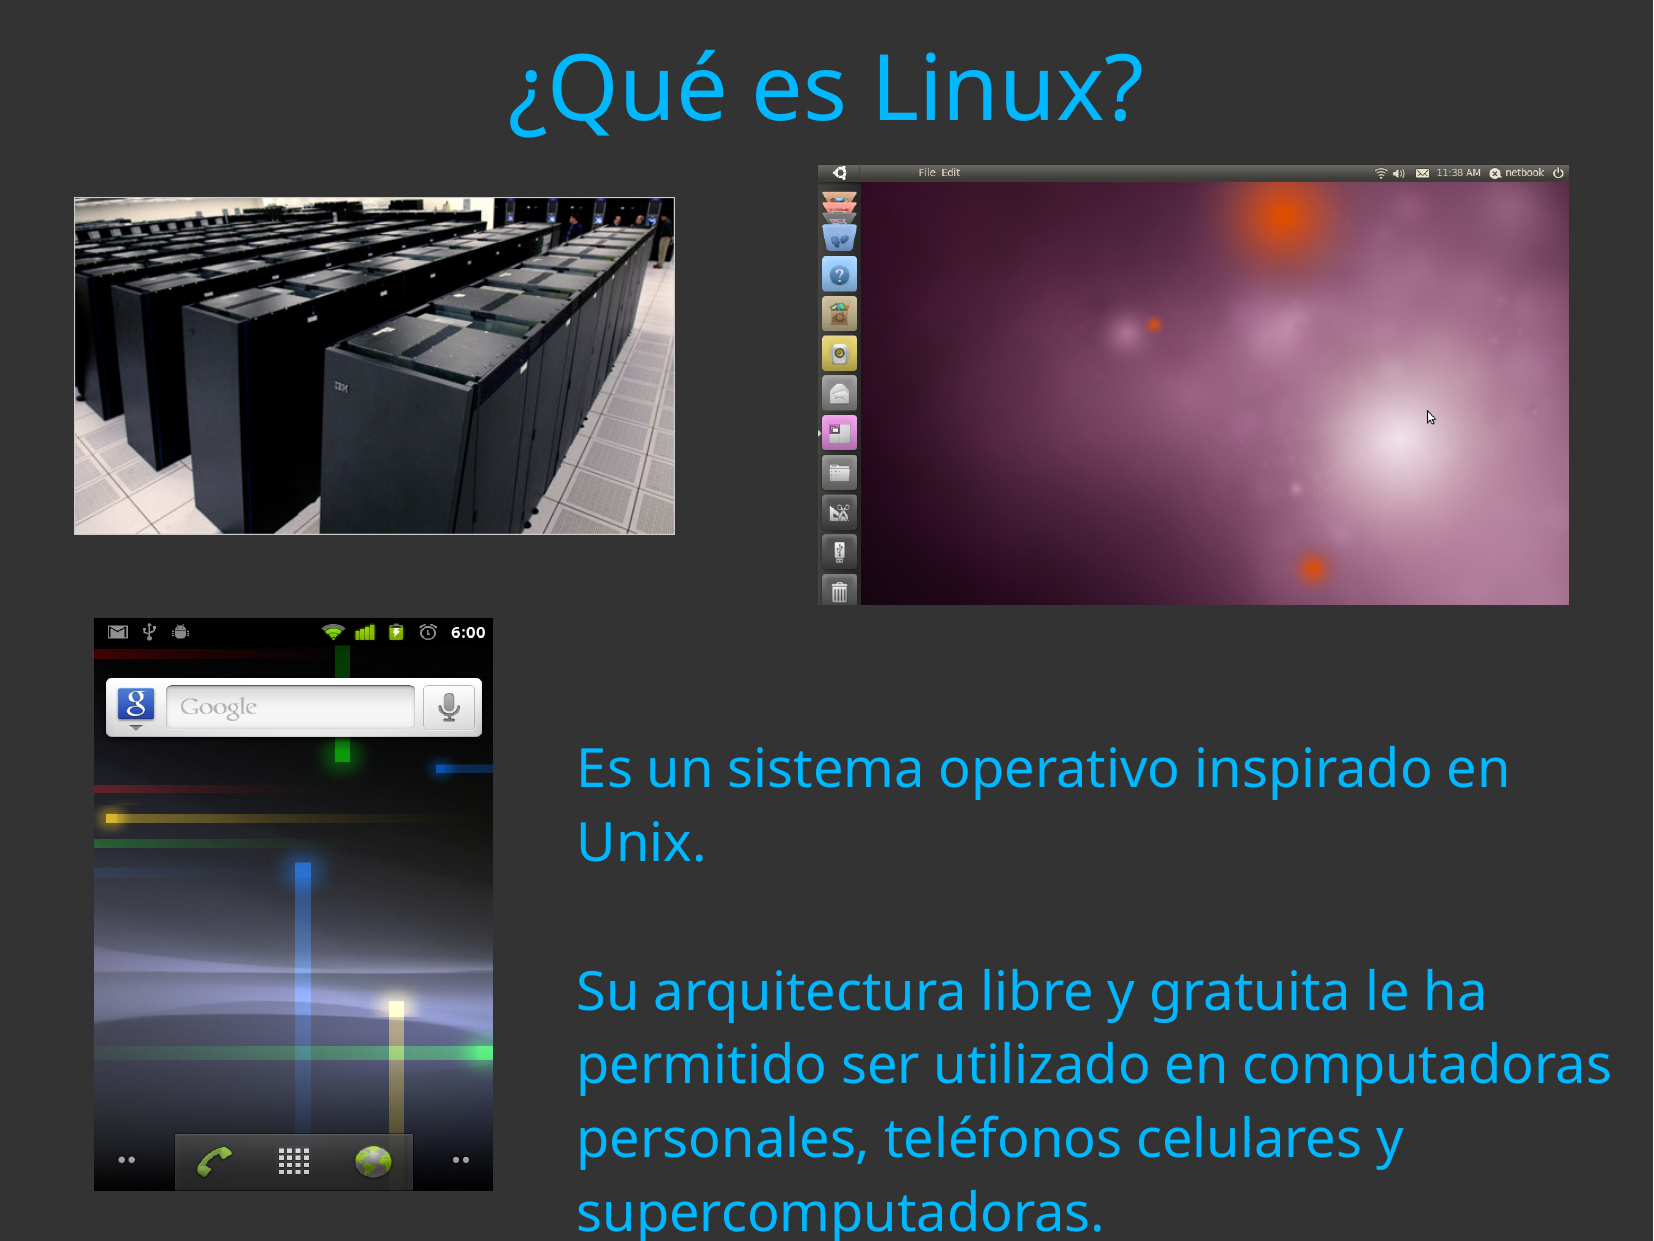

# ¿Qué es Linux?
Es un sistema operativo inspirado en Unix.
Su arquitectura libre y gratuita le ha permitido ser utilizado en computadoras personales, teléfonos celulares y supercomputadoras.